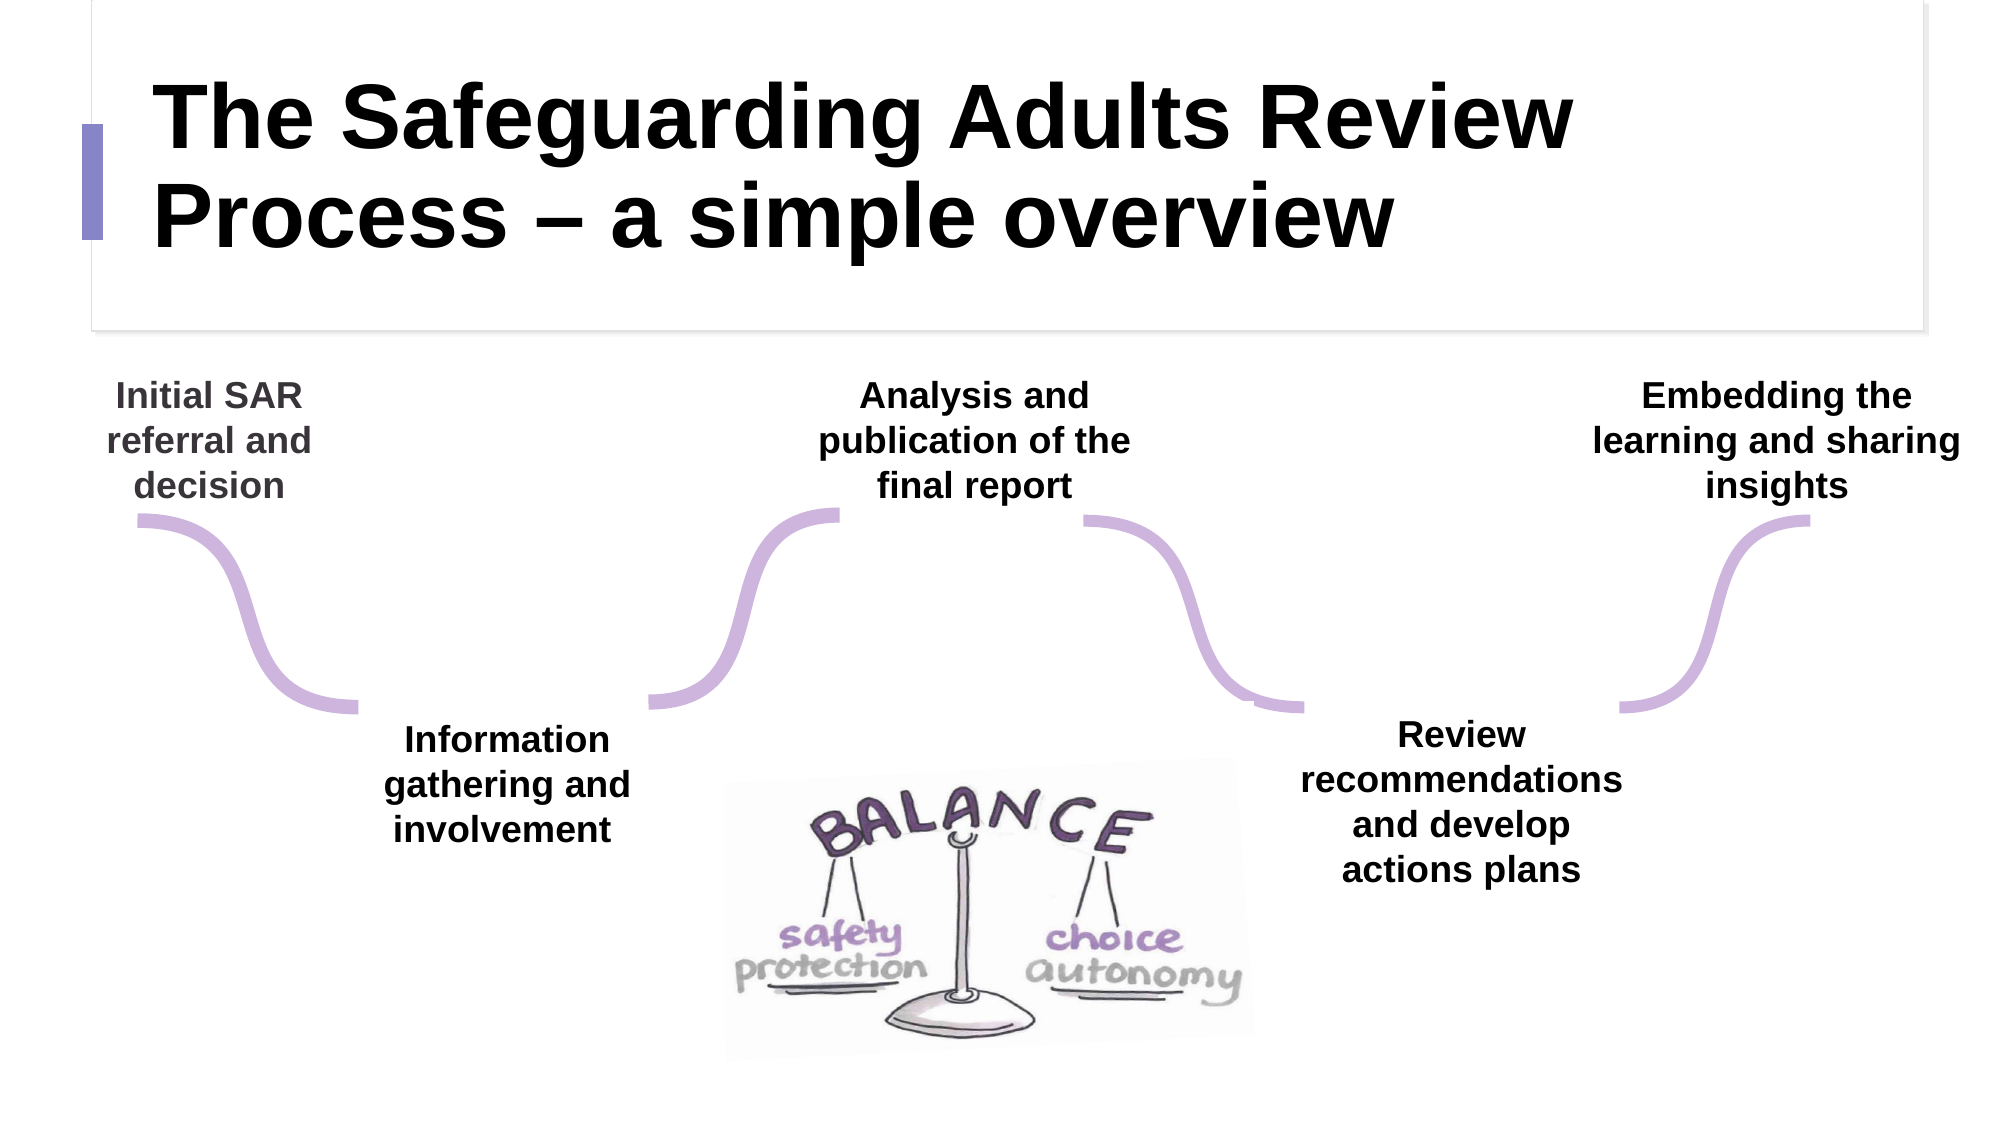

# The Safeguarding Adults Review Process – a simple overview
Initial SAR referral and decision
Analysis and publication of the final report
Embedding the learning and sharing insights
Review recommendations and develop actions plans
Information gathering and involvement